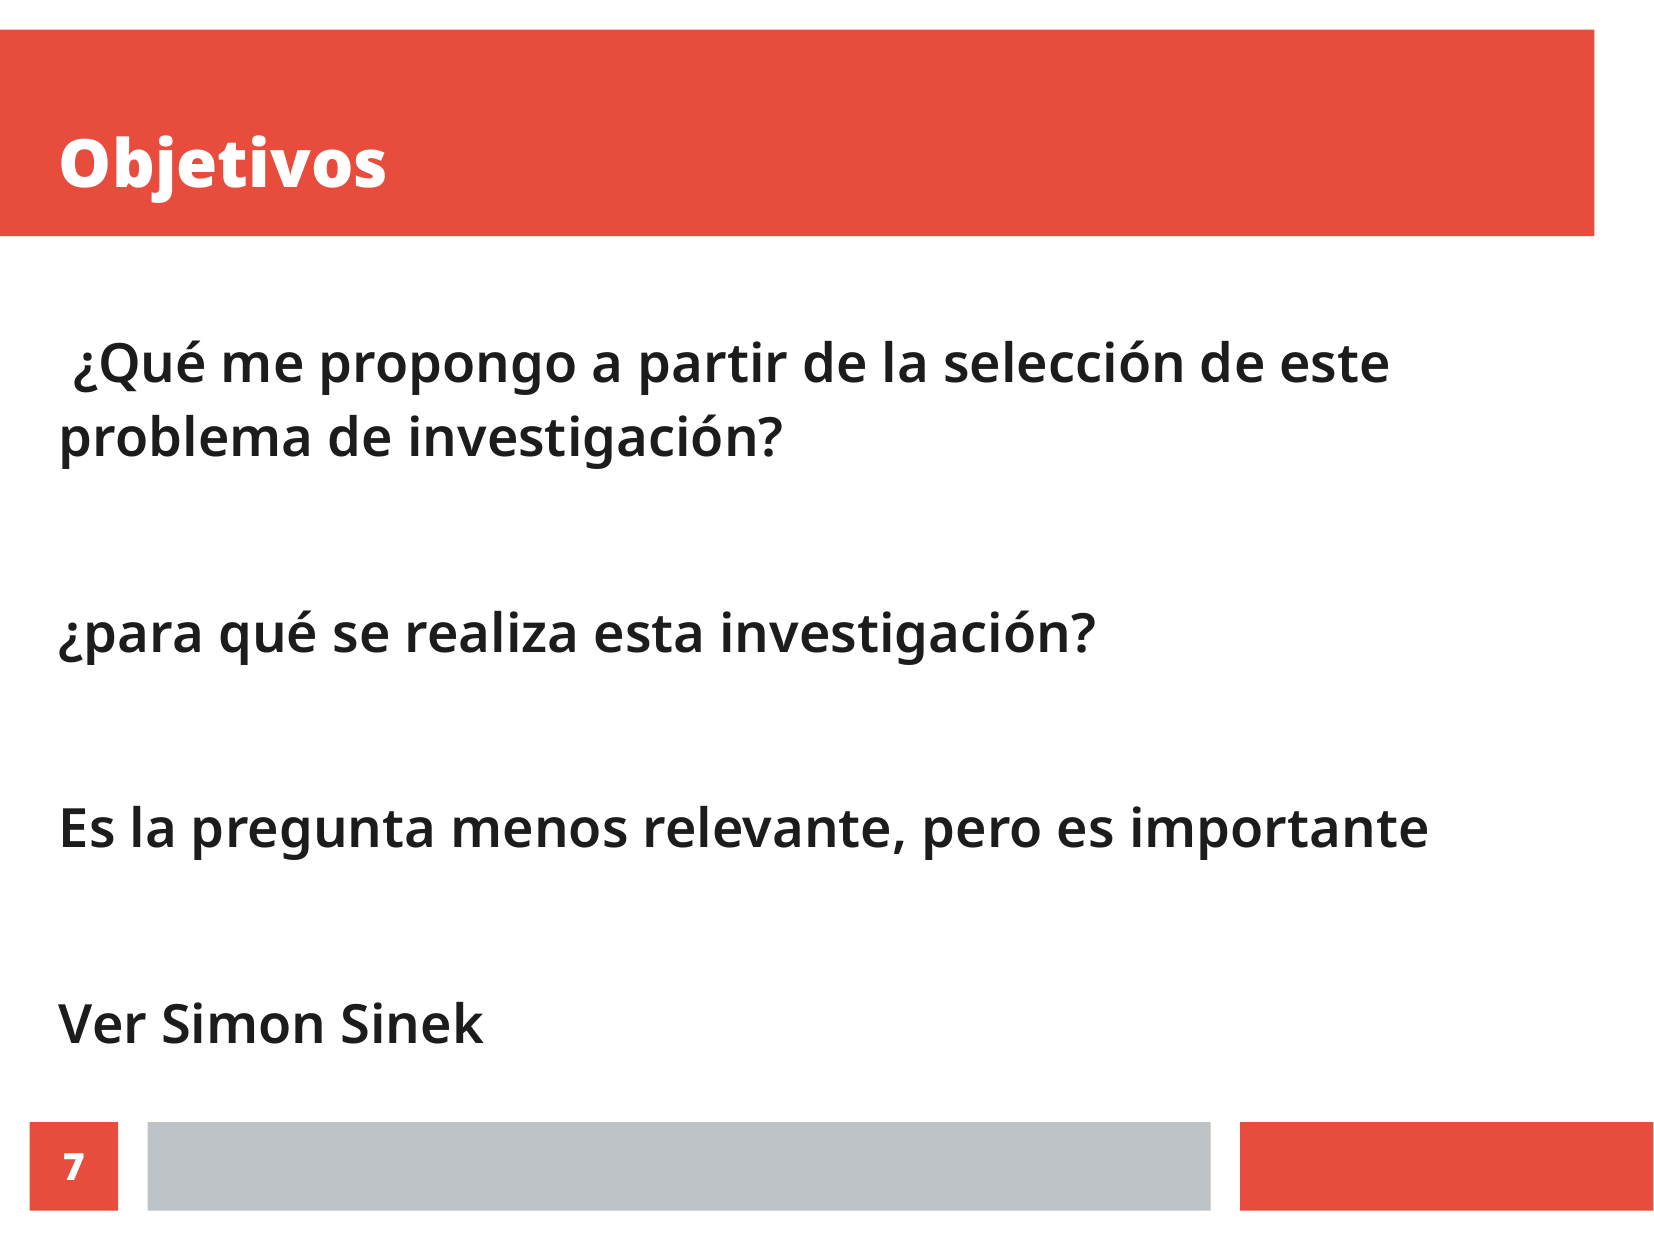

# Objetivos
 ¿Qué me propongo a partir de la selección de este problema de investigación?
¿para qué se realiza esta investigación?
Es la pregunta menos relevante, pero es importante
Ver Simon Sinek
7